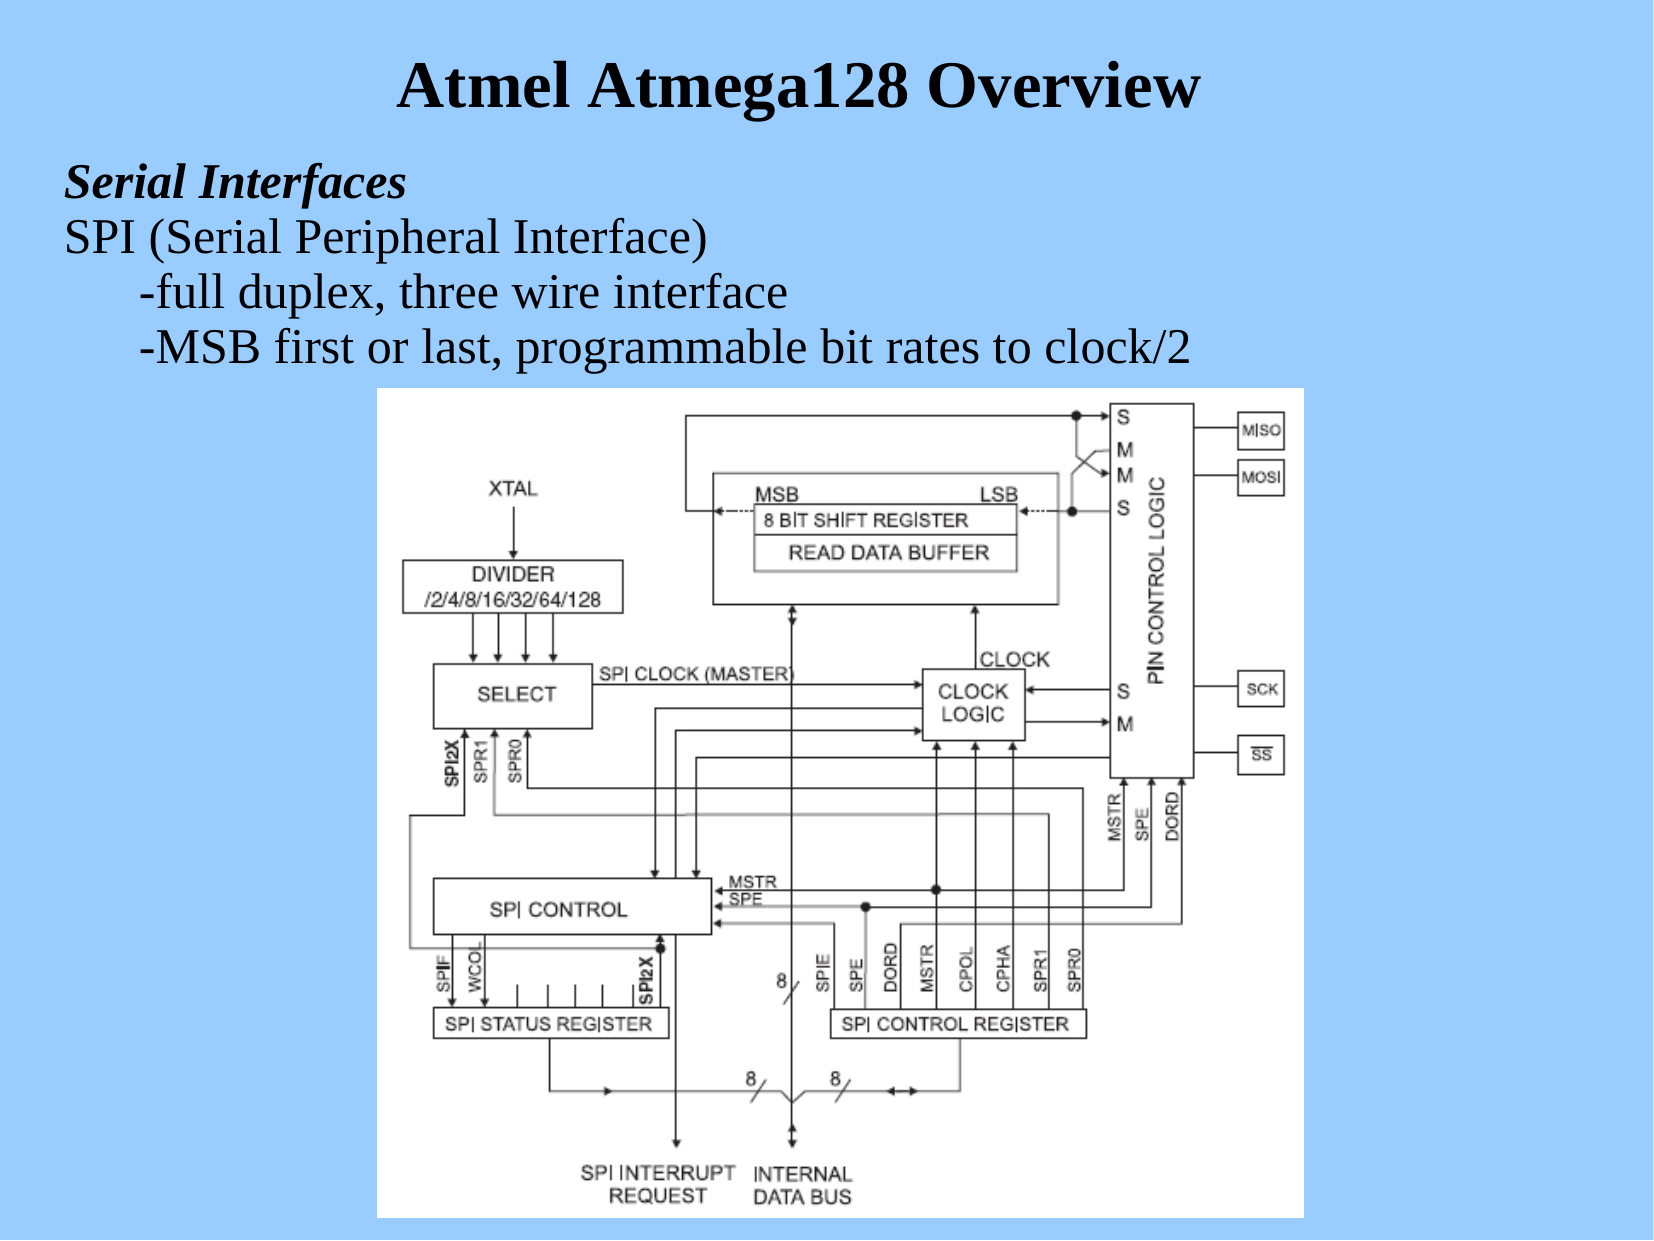

Atmel Atmega128 Overview
Serial Interfaces
SPI (Serial Peripheral Interface)
	-full duplex, three wire interface
	-MSB first or last, programmable bit rates to clock/2